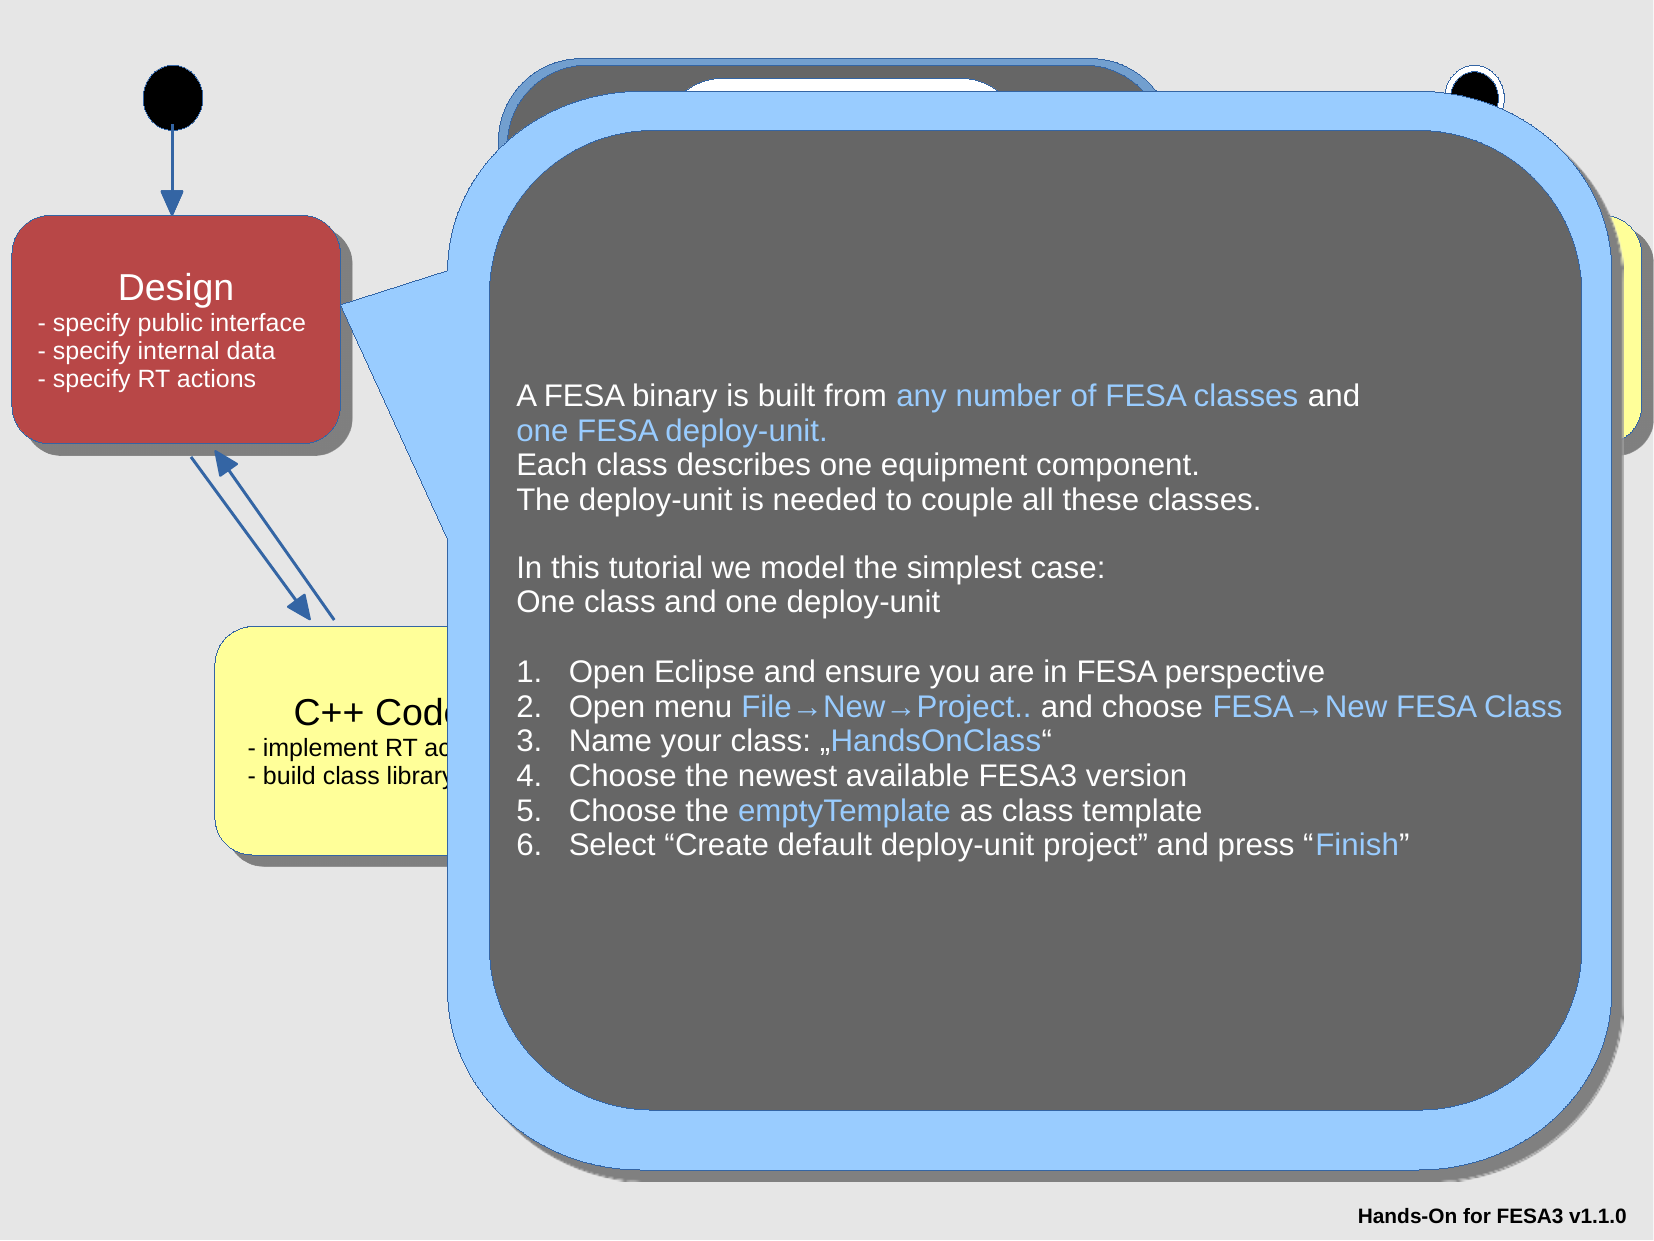

A FESA binary is built from any number of FESA classes and
one FESA deploy-unit.
Each class describes one equipment component.
The deploy-unit is needed to couple all these classes.
In this tutorial we model the simplest case:
One class and one deploy-unit
 Open Eclipse and ensure you are in FESA perspective
 Open menu File→New→Project.. and choose FESA→New FESA Class
 Name your class: „HandsOnClass“
 Choose the newest available FESA3 version
 Choose the emptyTemplate as class template
 Select “Create default deploy-unit project” and press “Finish”
Design
- specify public interface
- specify internal data
- specify RT actions